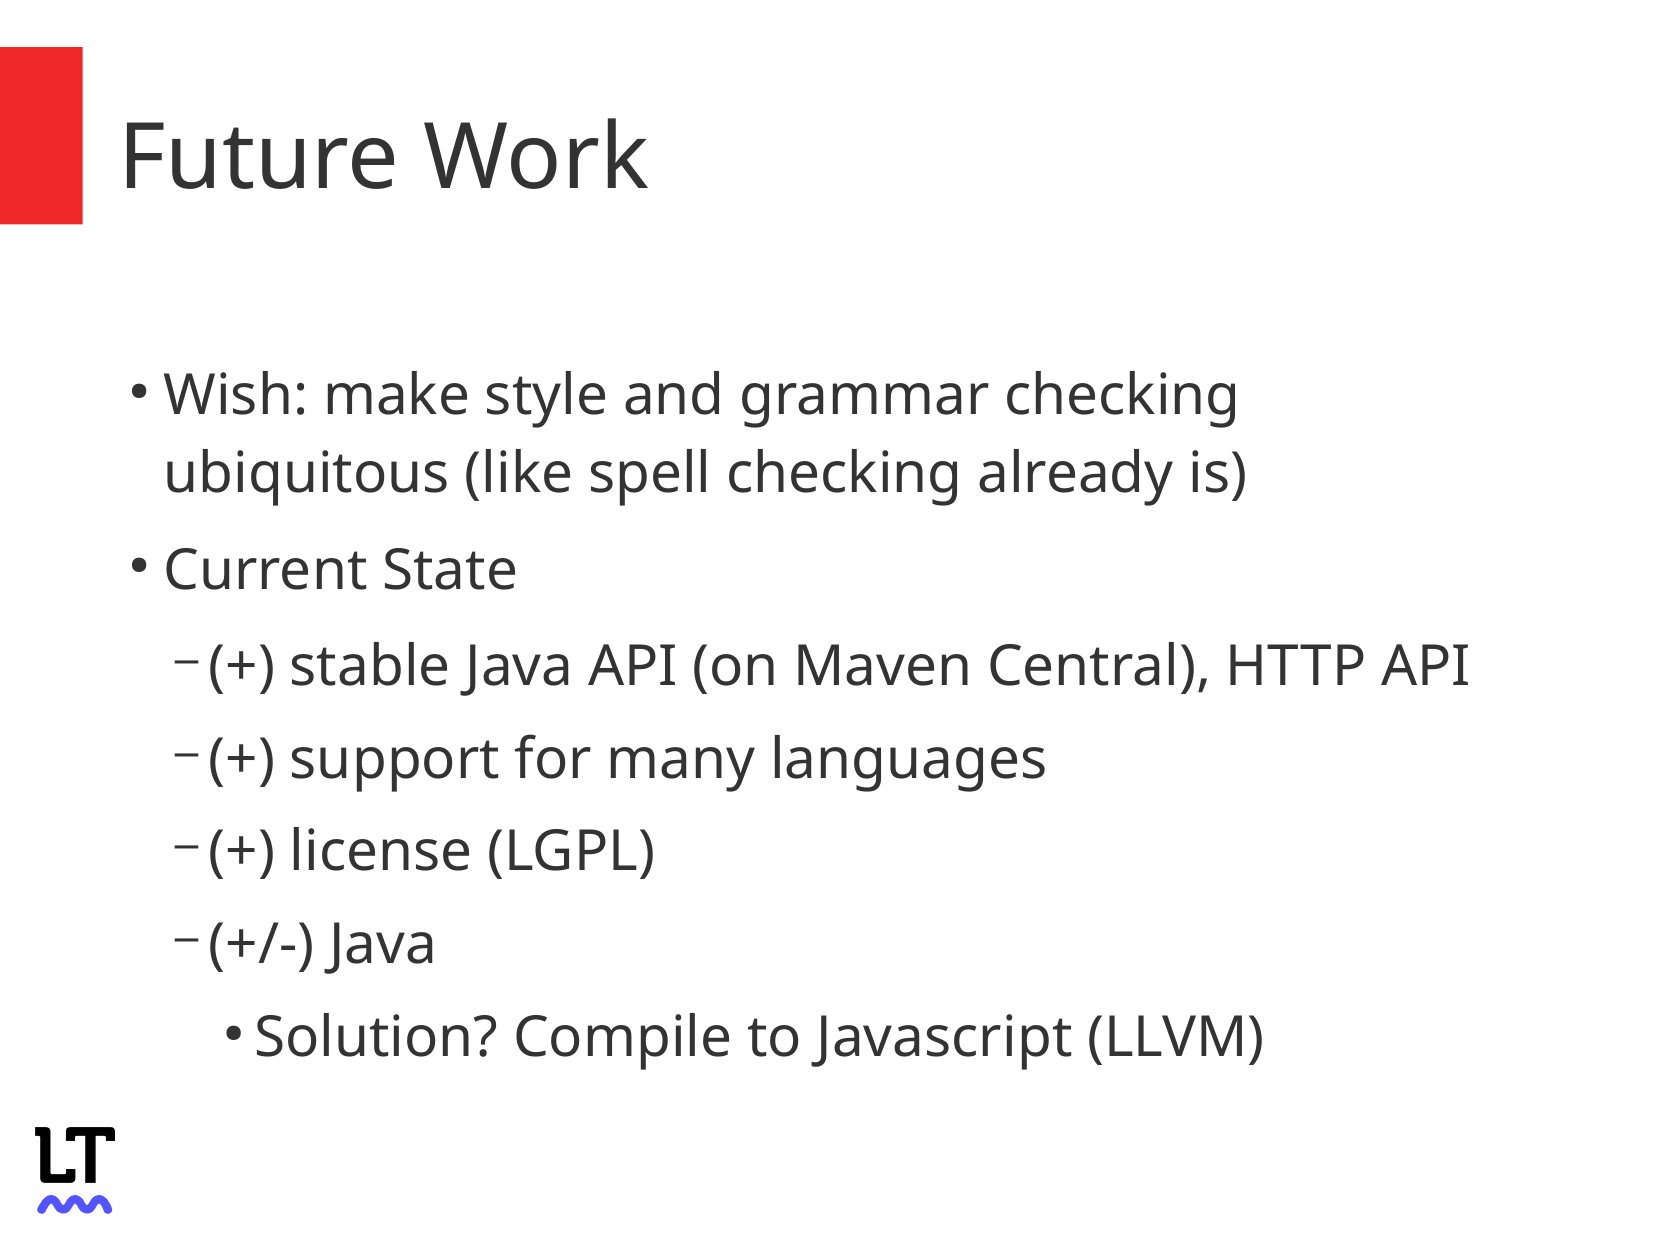

# Future Work
Wish: make style and grammar checking ubiquitous (like spell checking already is)
Current State
(+) stable Java API (on Maven Central), HTTP API
(+) support for many languages
(+) license (LGPL)
(+/-) Java
Solution? Compile to Javascript (LLVM)